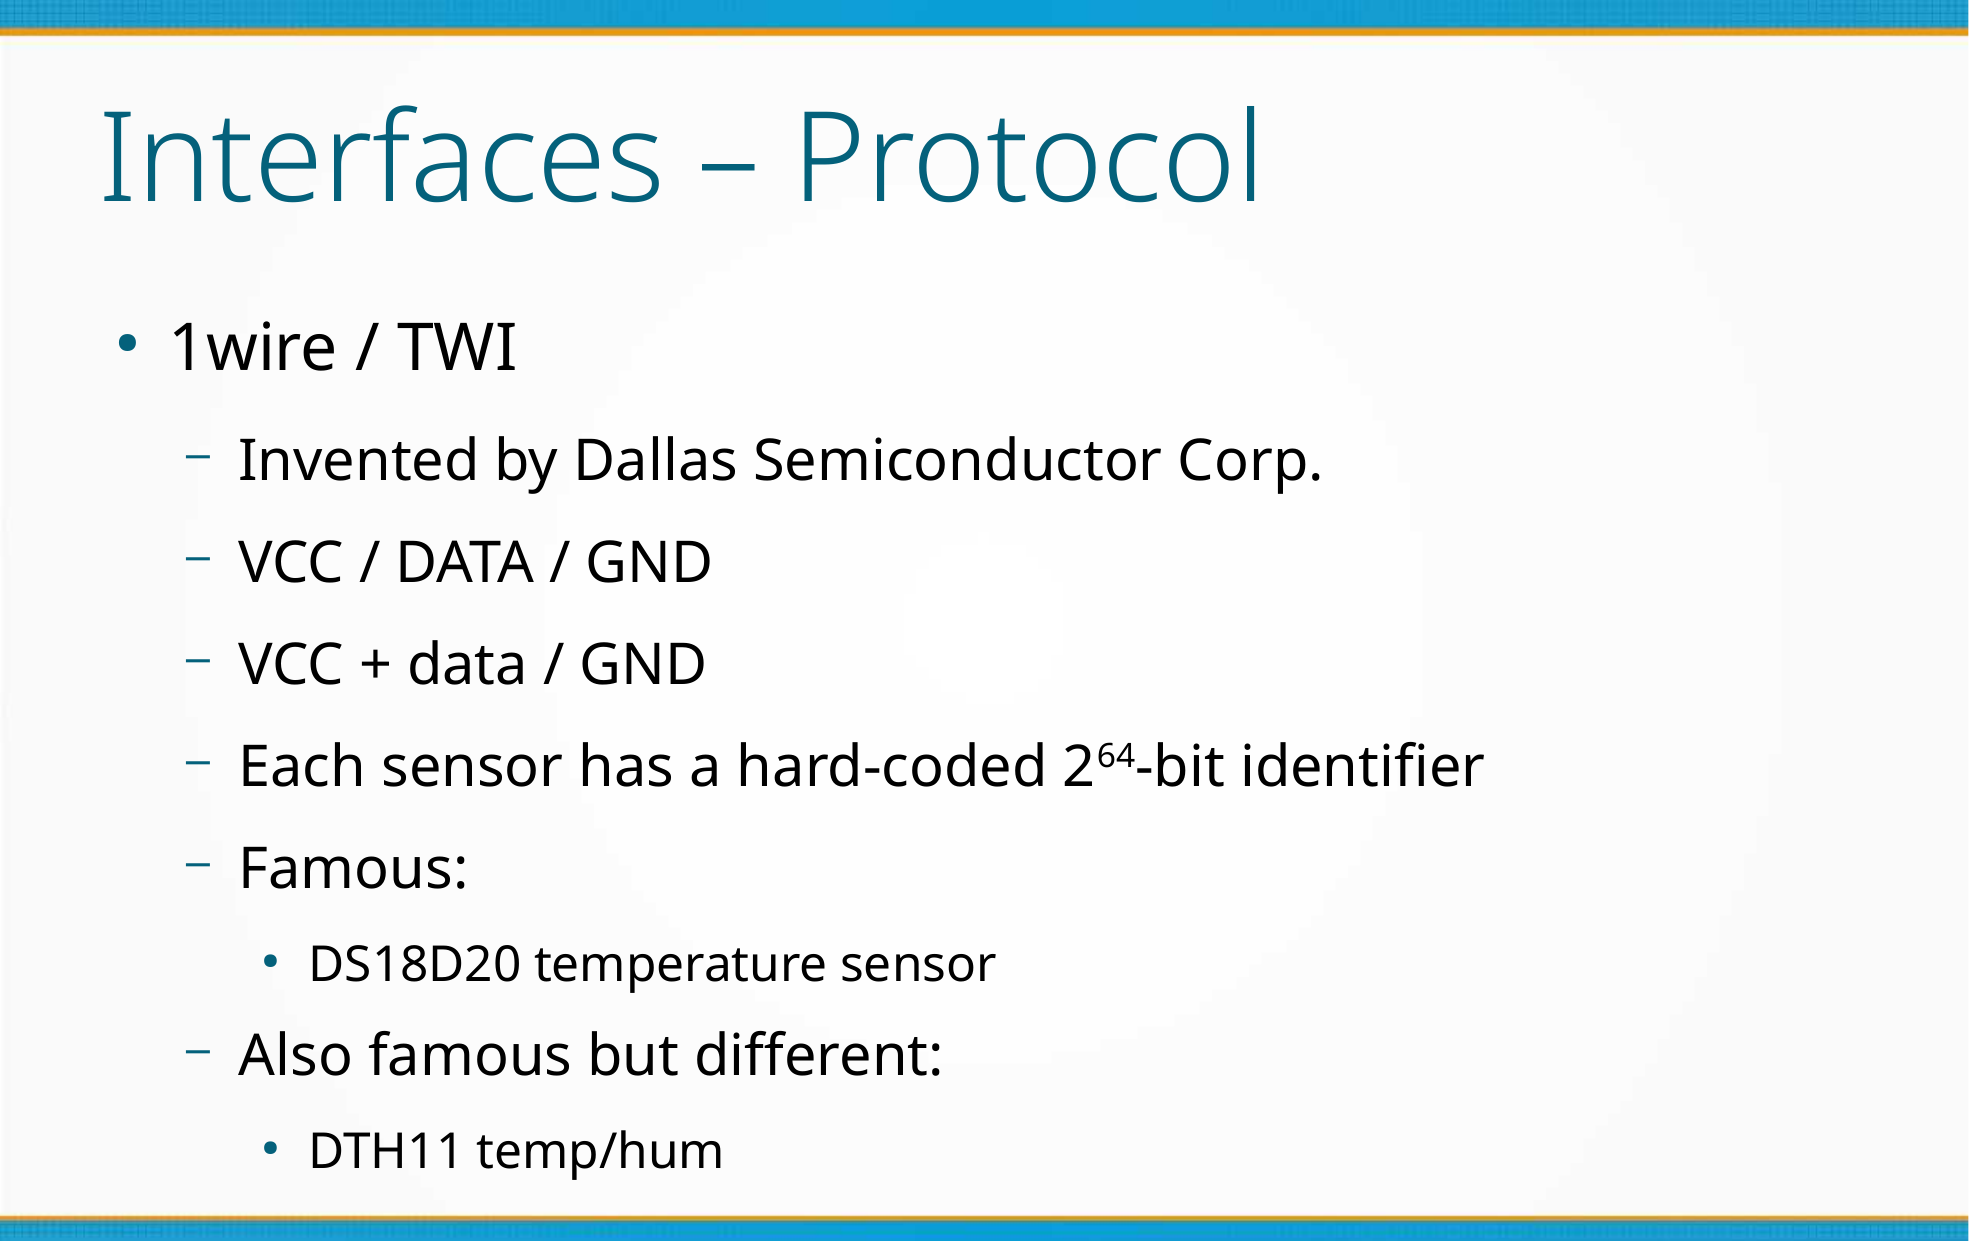

# Interfaces – Protocol
1wire / TWI
Invented by Dallas Semiconductor Corp.
VCC / DATA / GND
VCC + data / GND
Each sensor has a hard-coded 264-bit identifier
Famous:
DS18D20 temperature sensor
Also famous but different:
DTH11 temp/hum